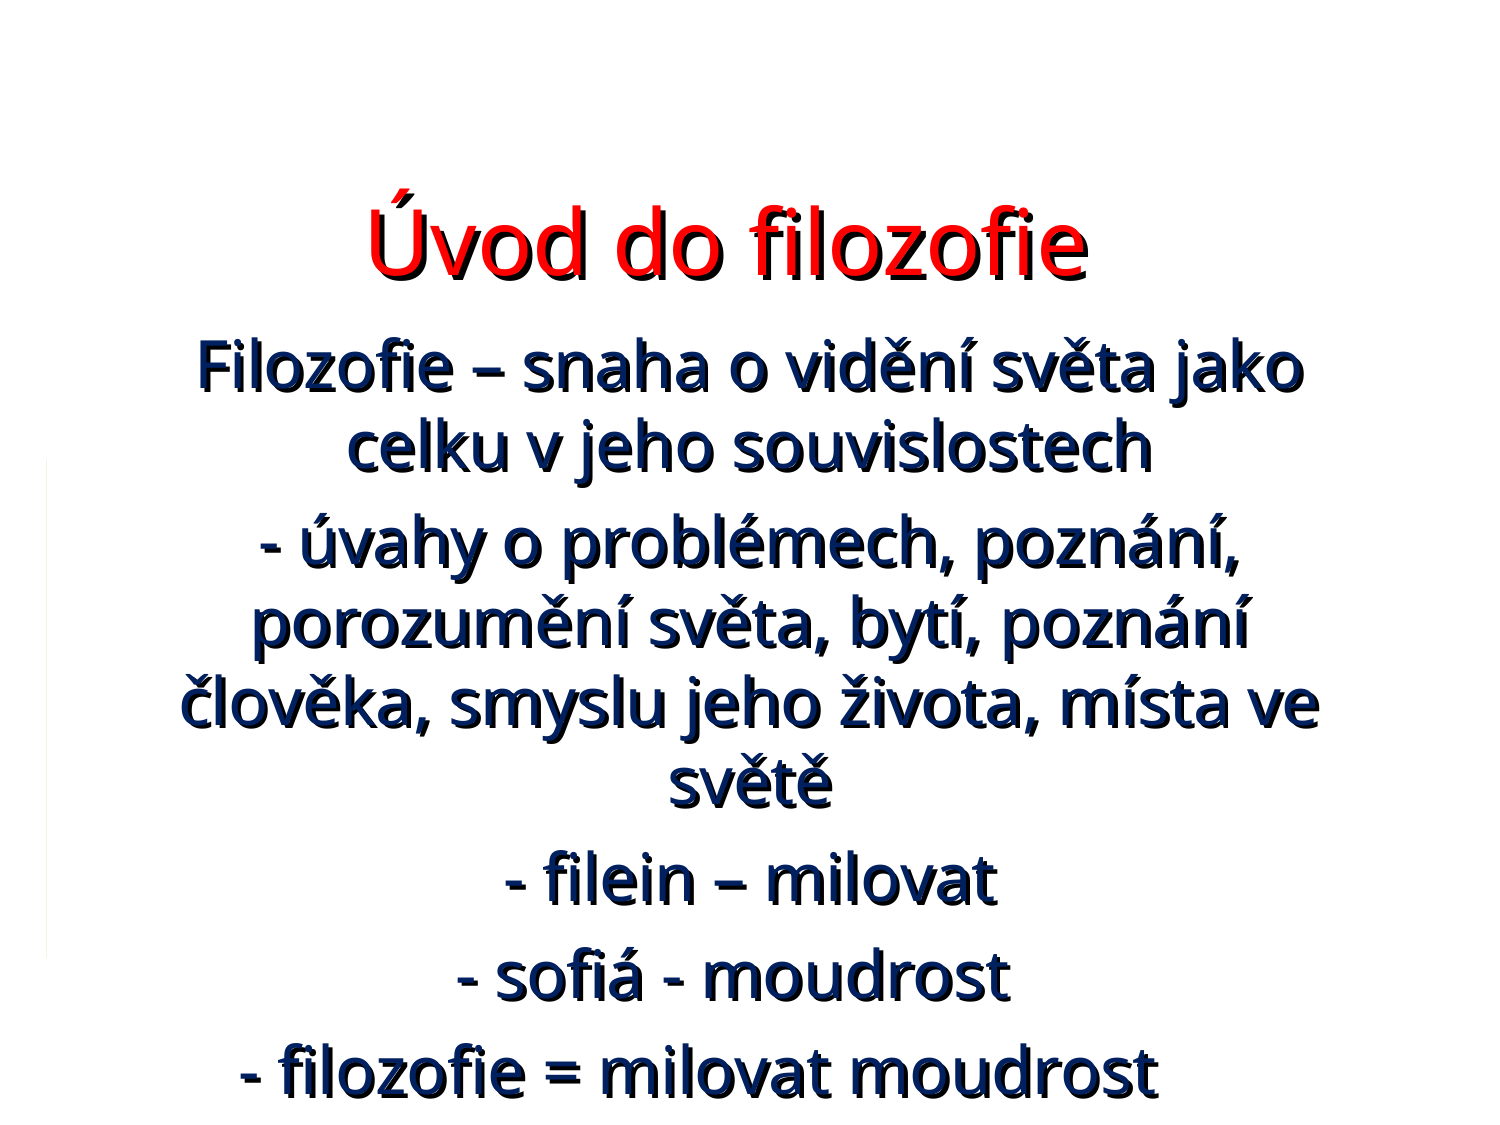

# Úvod do filozofie
Filozofie – snaha o vidění světa jako celku v jeho souvislostech
- úvahy o problémech, poznání, porozumění světa, bytí, poznání člověka, smyslu jeho života, místa ve světě
- filein – milovat
- sofiá - moudrost
- filozofie = milovat moudrost